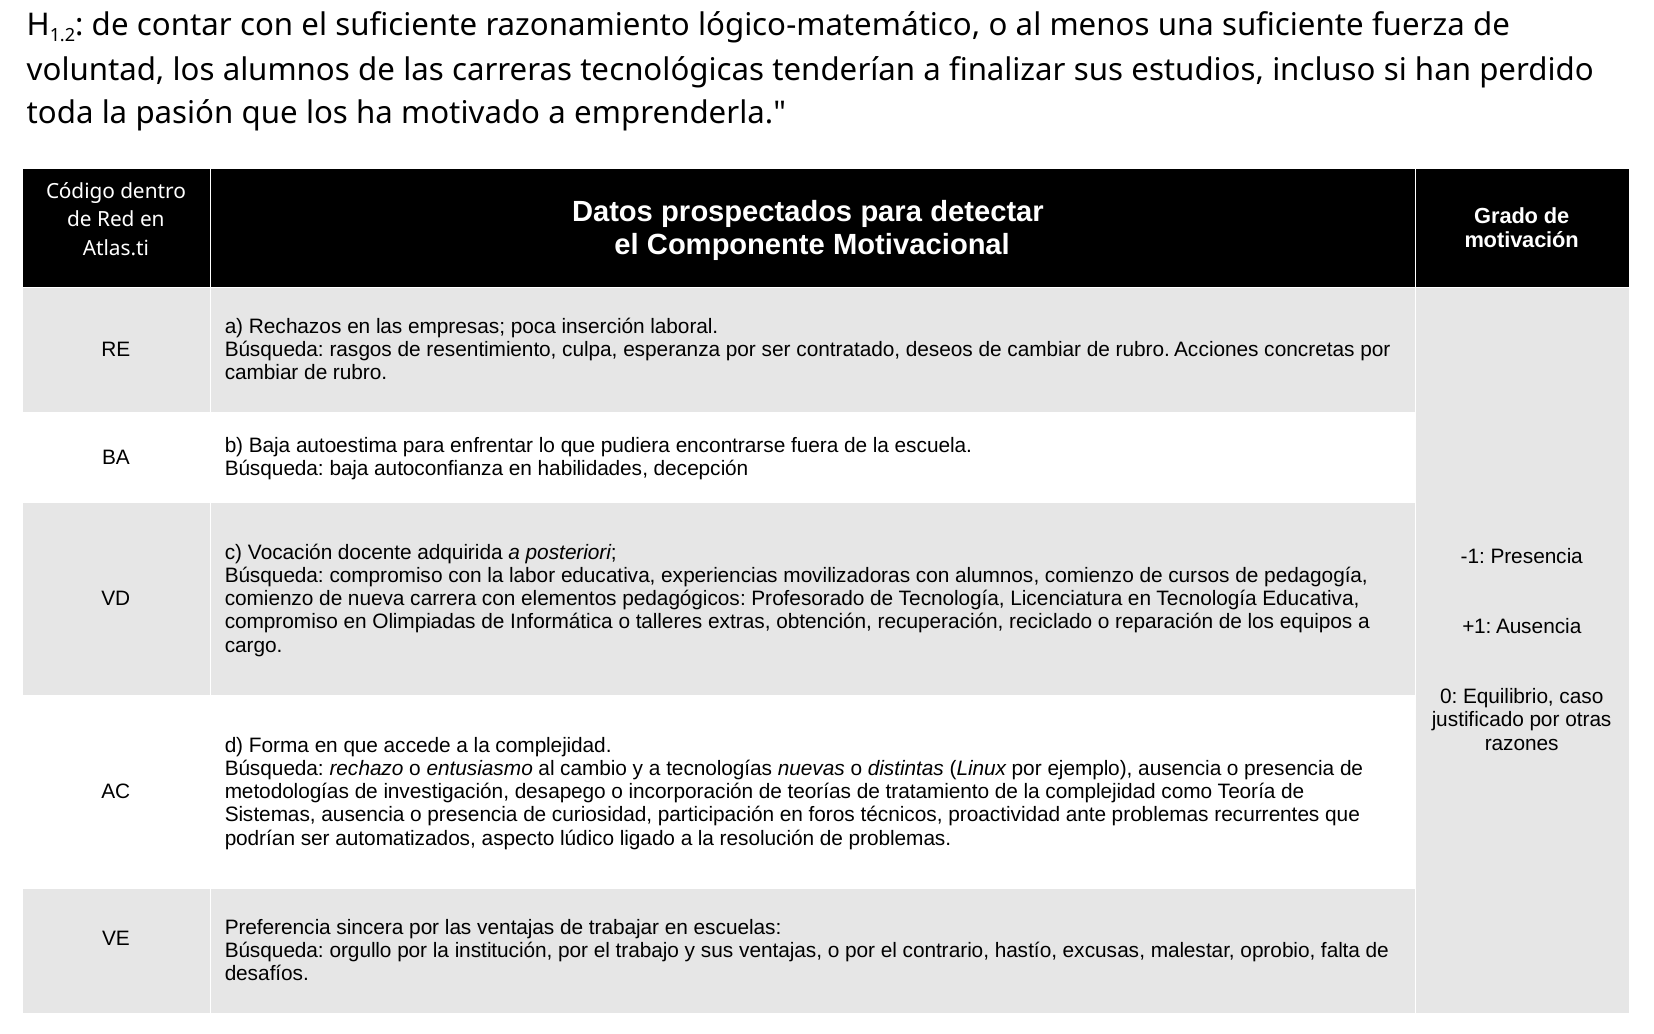

H1.2: de contar con el suficiente razonamiento lógico-matemático, o al menos una suficiente fuerza de voluntad, los alumnos de las carreras tecnológicas tenderían a finalizar sus estudios, incluso si han perdido toda la pasión que los ha motivado a emprenderla."
| Código dentro de Red en Atlas.ti | Datos prospectados para detectar el Componente Motivacional | Grado de motivación |
| --- | --- | --- |
| RE | a) Rechazos en las empresas; poca inserción laboral. Búsqueda: rasgos de resentimiento, culpa, esperanza por ser contratado, deseos de cambiar de rubro. Acciones concretas por cambiar de rubro. | -1: Presencia +1: Ausencia 0: Equilibrio, caso justificado por otras razones |
| BA | b) Baja autoestima para enfrentar lo que pudiera encontrarse fuera de la escuela. Búsqueda: baja autoconfianza en habilidades, decepción | |
| VD | c) Vocación docente adquirida a posteriori; Búsqueda: compromiso con la labor educativa, experiencias movilizadoras con alumnos, comienzo de cursos de pedagogía, comienzo de nueva carrera con elementos pedagógicos: Profesorado de Tecnología, Licenciatura en Tecnología Educativa, compromiso en Olimpiadas de Informática o talleres extras, obtención, recuperación, reciclado o reparación de los equipos a cargo. | |
| AC | d) Forma en que accede a la complejidad. Búsqueda: rechazo o entusiasmo al cambio y a tecnologías nuevas o distintas (Linux por ejemplo), ausencia o presencia de metodologías de investigación, desapego o incorporación de teorías de tratamiento de la complejidad como Teoría de Sistemas, ausencia o presencia de curiosidad, participación en foros técnicos, proactividad ante problemas recurrentes que podrían ser automatizados, aspecto lúdico ligado a la resolución de problemas. | |
| VE | Preferencia sincera por las ventajas de trabajar en escuelas: Búsqueda: orgullo por la institución, por el trabajo y sus ventajas, o por el contrario, hastío, excusas, malestar, oprobio, falta de desafíos. | |